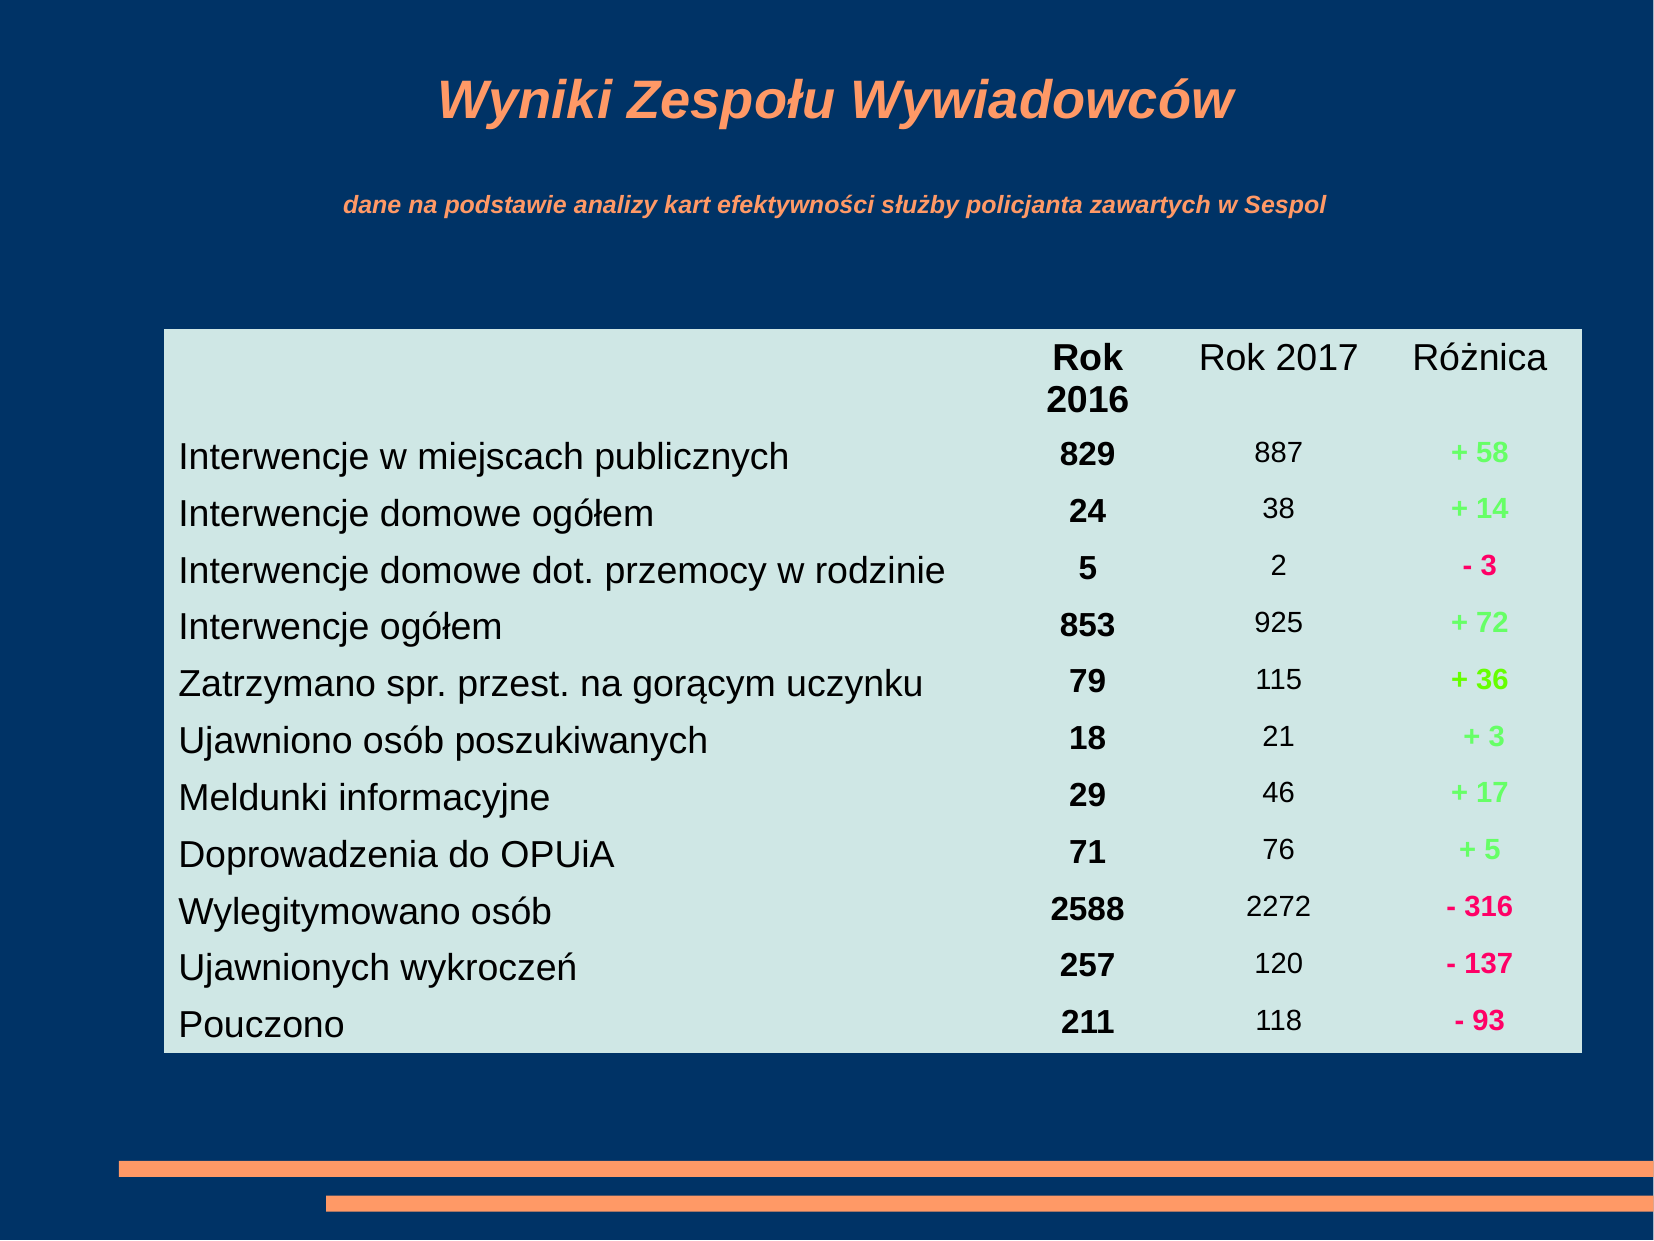

# Wyniki Zespołu Wywiadowców dane na podstawie analizy kart efektywności służby policjanta zawartych w Sespol
| | Rok 2016 | Rok 2017 | Różnica |
| --- | --- | --- | --- |
| Interwencje w miejscach publicznych | 829 | 887 | + 58 |
| Interwencje domowe ogółem | 24 | 38 | + 14 |
| Interwencje domowe dot. przemocy w rodzinie | 5 | 2 | - 3 |
| Interwencje ogółem | 853 | 925 | + 72 |
| Zatrzymano spr. przest. na gorącym uczynku | 79 | 115 | + 36 |
| Ujawniono osób poszukiwanych | 18 | 21 | + 3 |
| Meldunki informacyjne | 29 | 46 | + 17 |
| Doprowadzenia do OPUiA | 71 | 76 | + 5 |
| Wylegitymowano osób | 2588 | 2272 | - 316 |
| Ujawnionych wykroczeń | 257 | 120 | - 137 |
| Pouczono | 211 | 118 | - 93 |